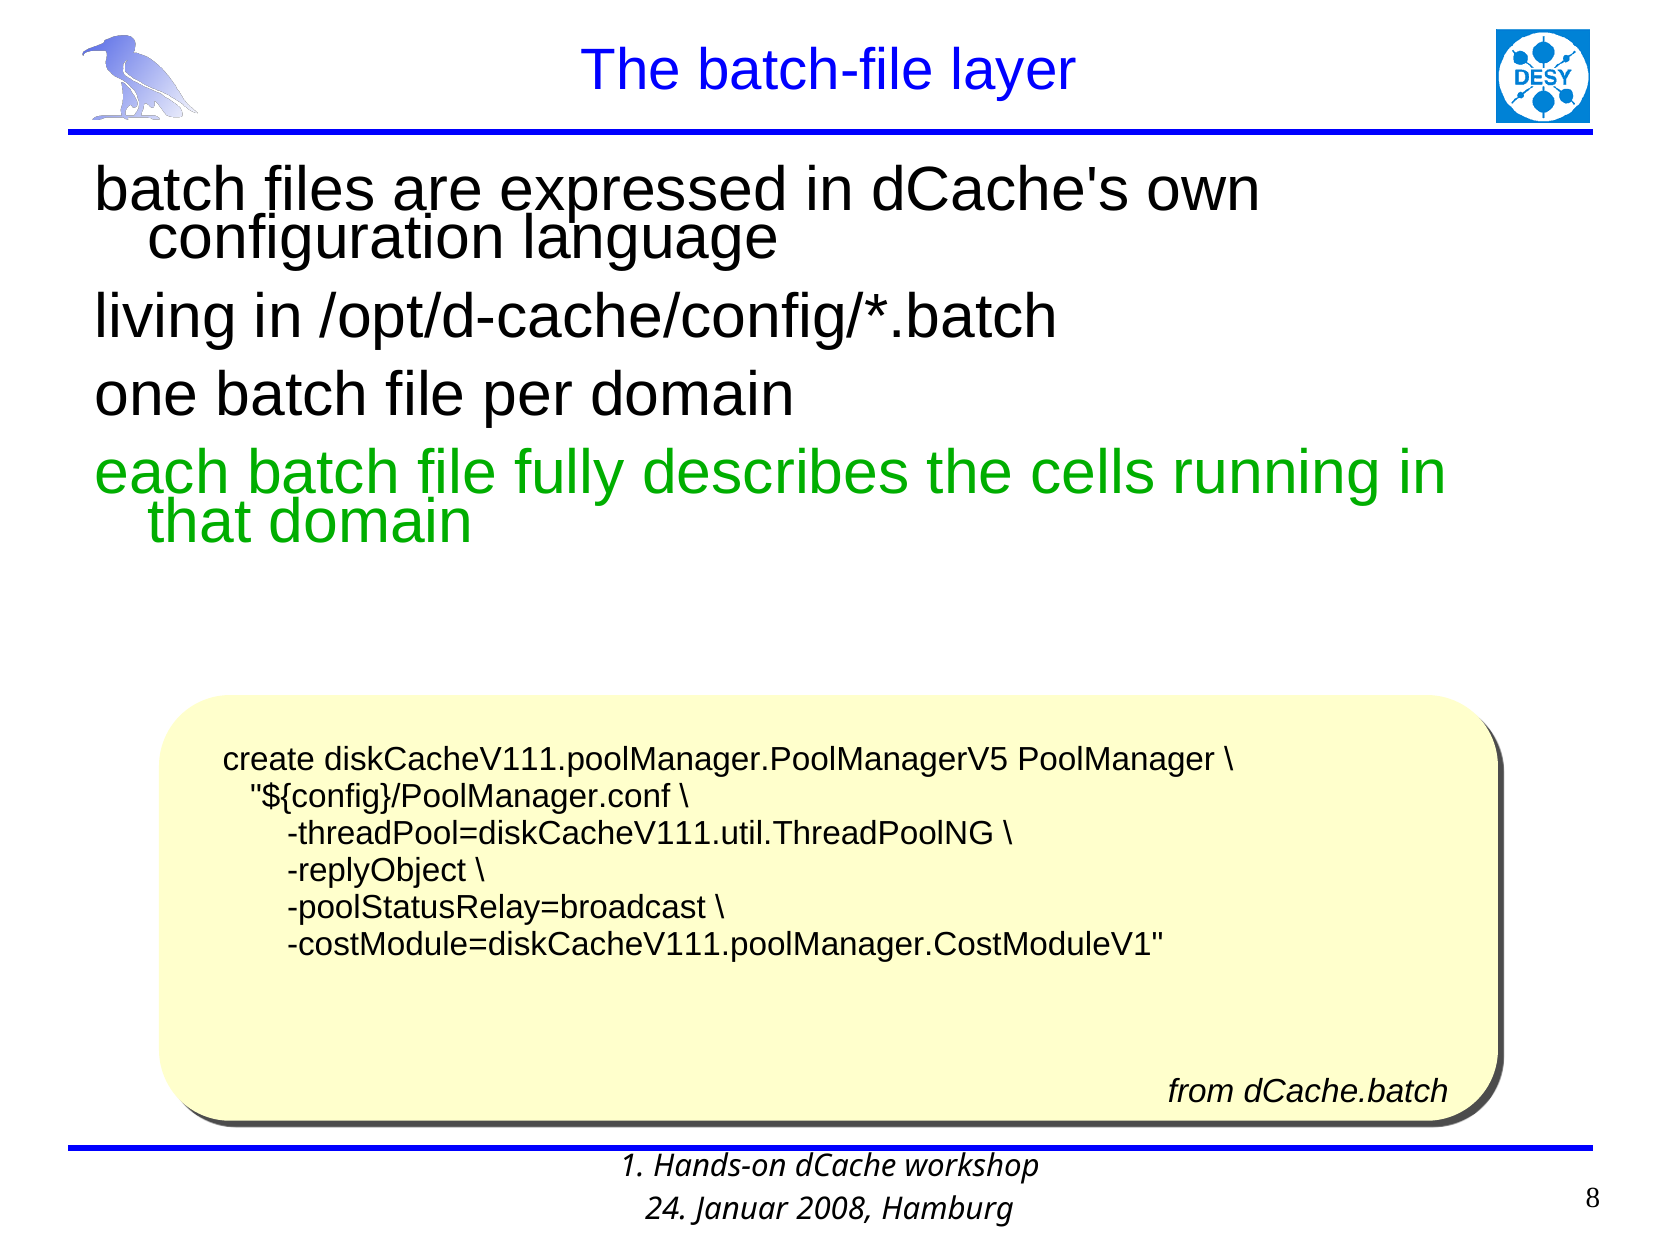

# The batch-file layer
batch files are expressed in dCache's own configuration language
living in /opt/d-cache/config/*.batch
one batch file per domain
each batch file fully describes the cells running in that domain
create diskCacheV111.poolManager.PoolManagerV5 PoolManager \
 "${config}/PoolManager.conf \
 -threadPool=diskCacheV111.util.ThreadPoolNG \
 -replyObject \
 -poolStatusRelay=broadcast \
 -costModule=diskCacheV111.poolManager.CostModuleV1"
from dCache.batch
8